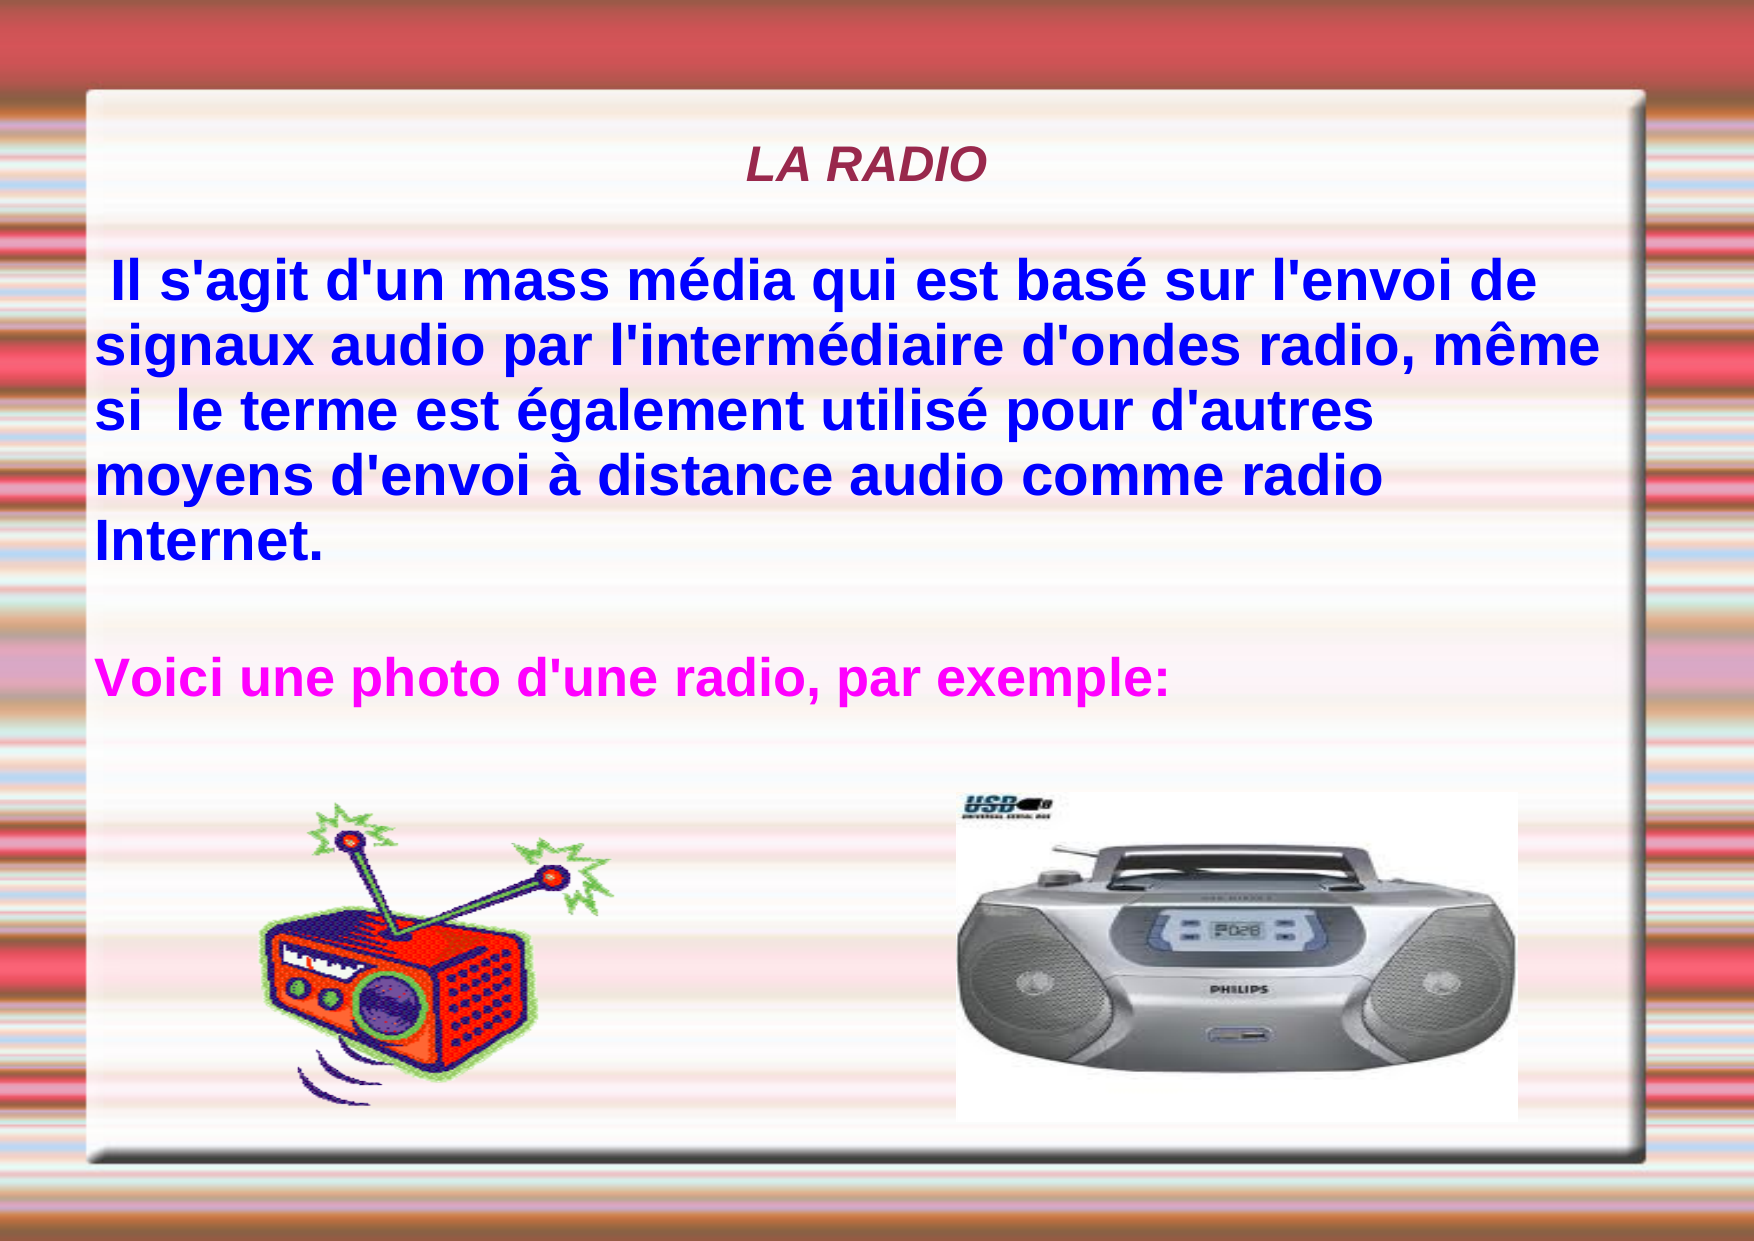

# LA RADIO
 Il s'agit d'un mass média qui est basé sur l'envoi de signaux audio par l'intermédiaire d'ondes radio, même si le terme est également utilisé pour d'autres moyens d'envoi à distance audio comme radio Internet.
Voici une photo d'une radio, par exemple: